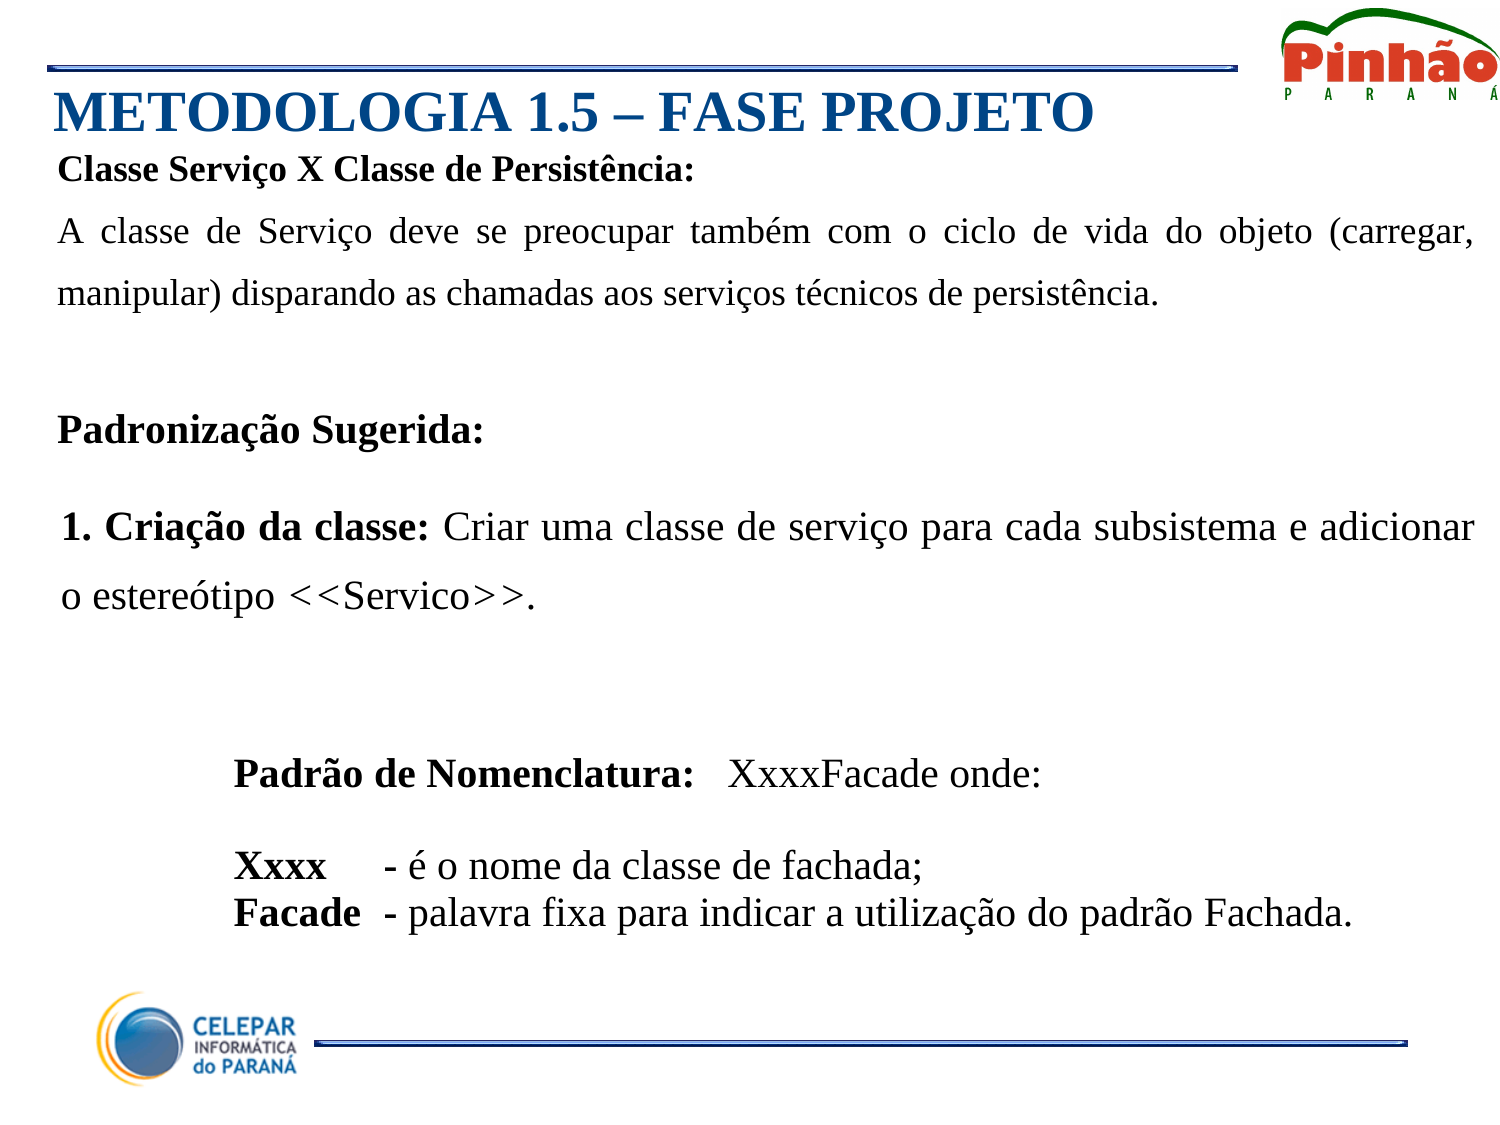

METODOLOGIA 1.5 – FASE PROJETO
Classe Serviço X Classe de Persistência:
A classe de Serviço deve se preocupar também com o ciclo de vida do objeto (carregar, manipular) disparando as chamadas aos serviços técnicos de persistência.
Padronização Sugerida:
1. Criação da classe: Criar uma classe de serviço para cada subsistema e adicionar o estereótipo <<Servico>>.
Padrão de Nomenclatura: XxxxFacade onde:
Xxxx	- é o nome da classe de fachada;
Facade	- palavra fixa para indicar a utilização do padrão Fachada.